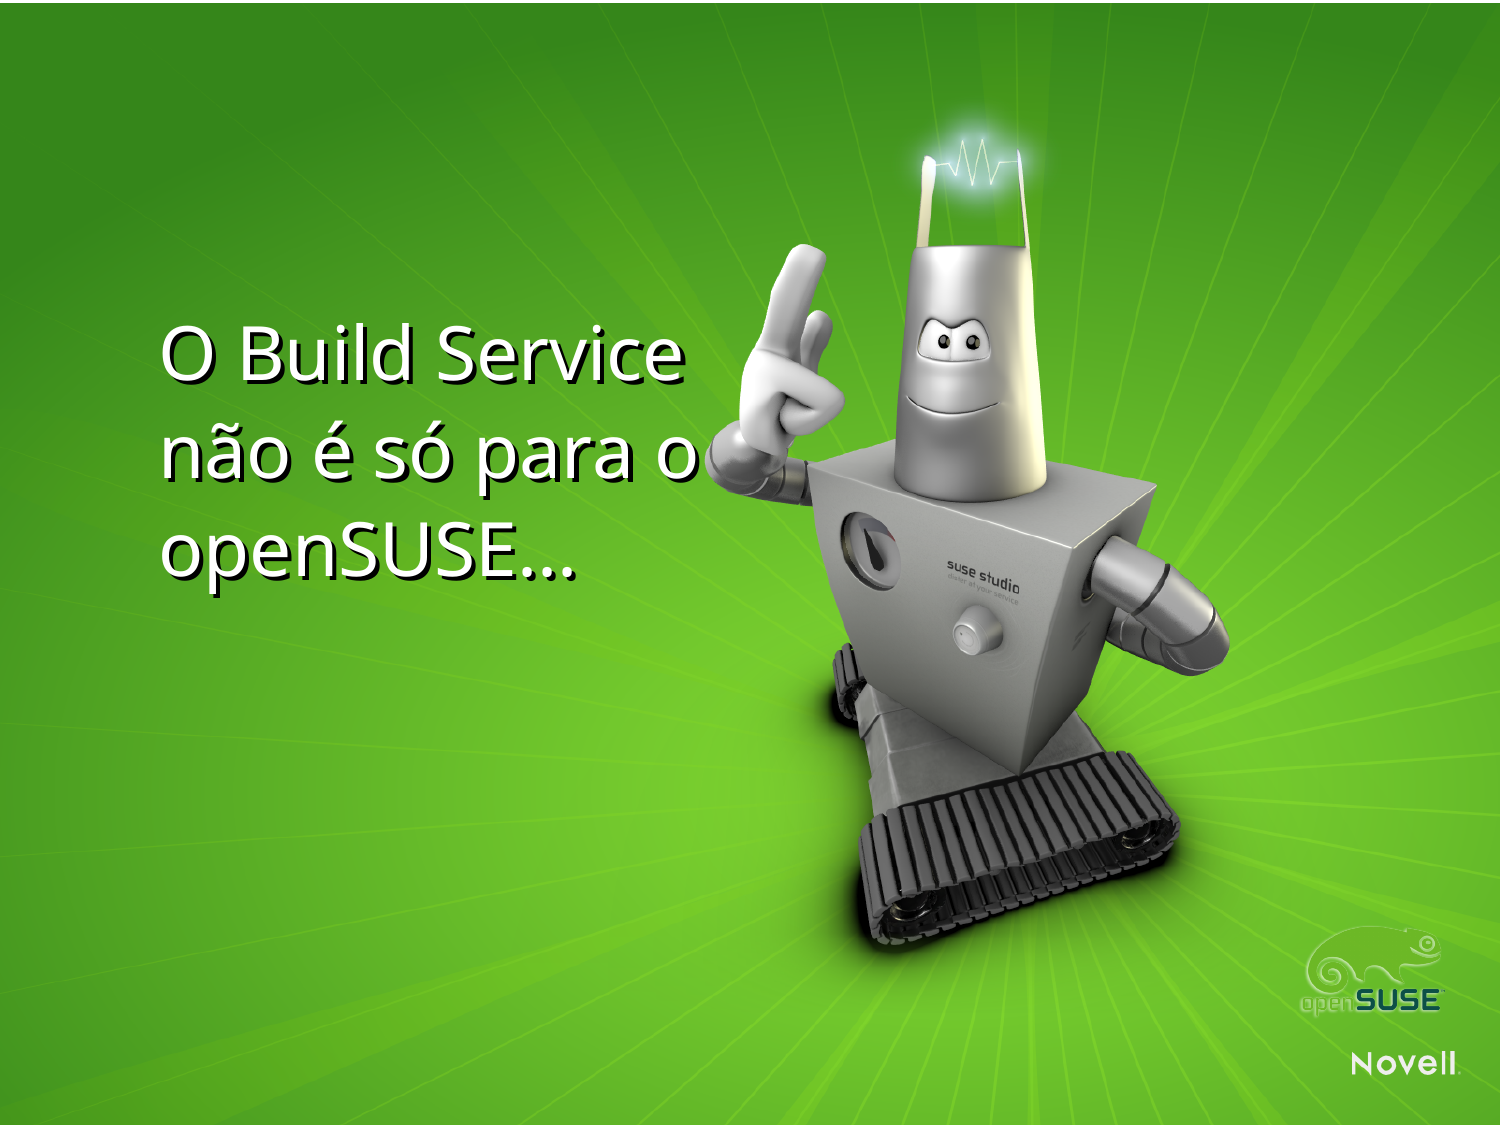

# O Build Service não é só para o openSUSE...